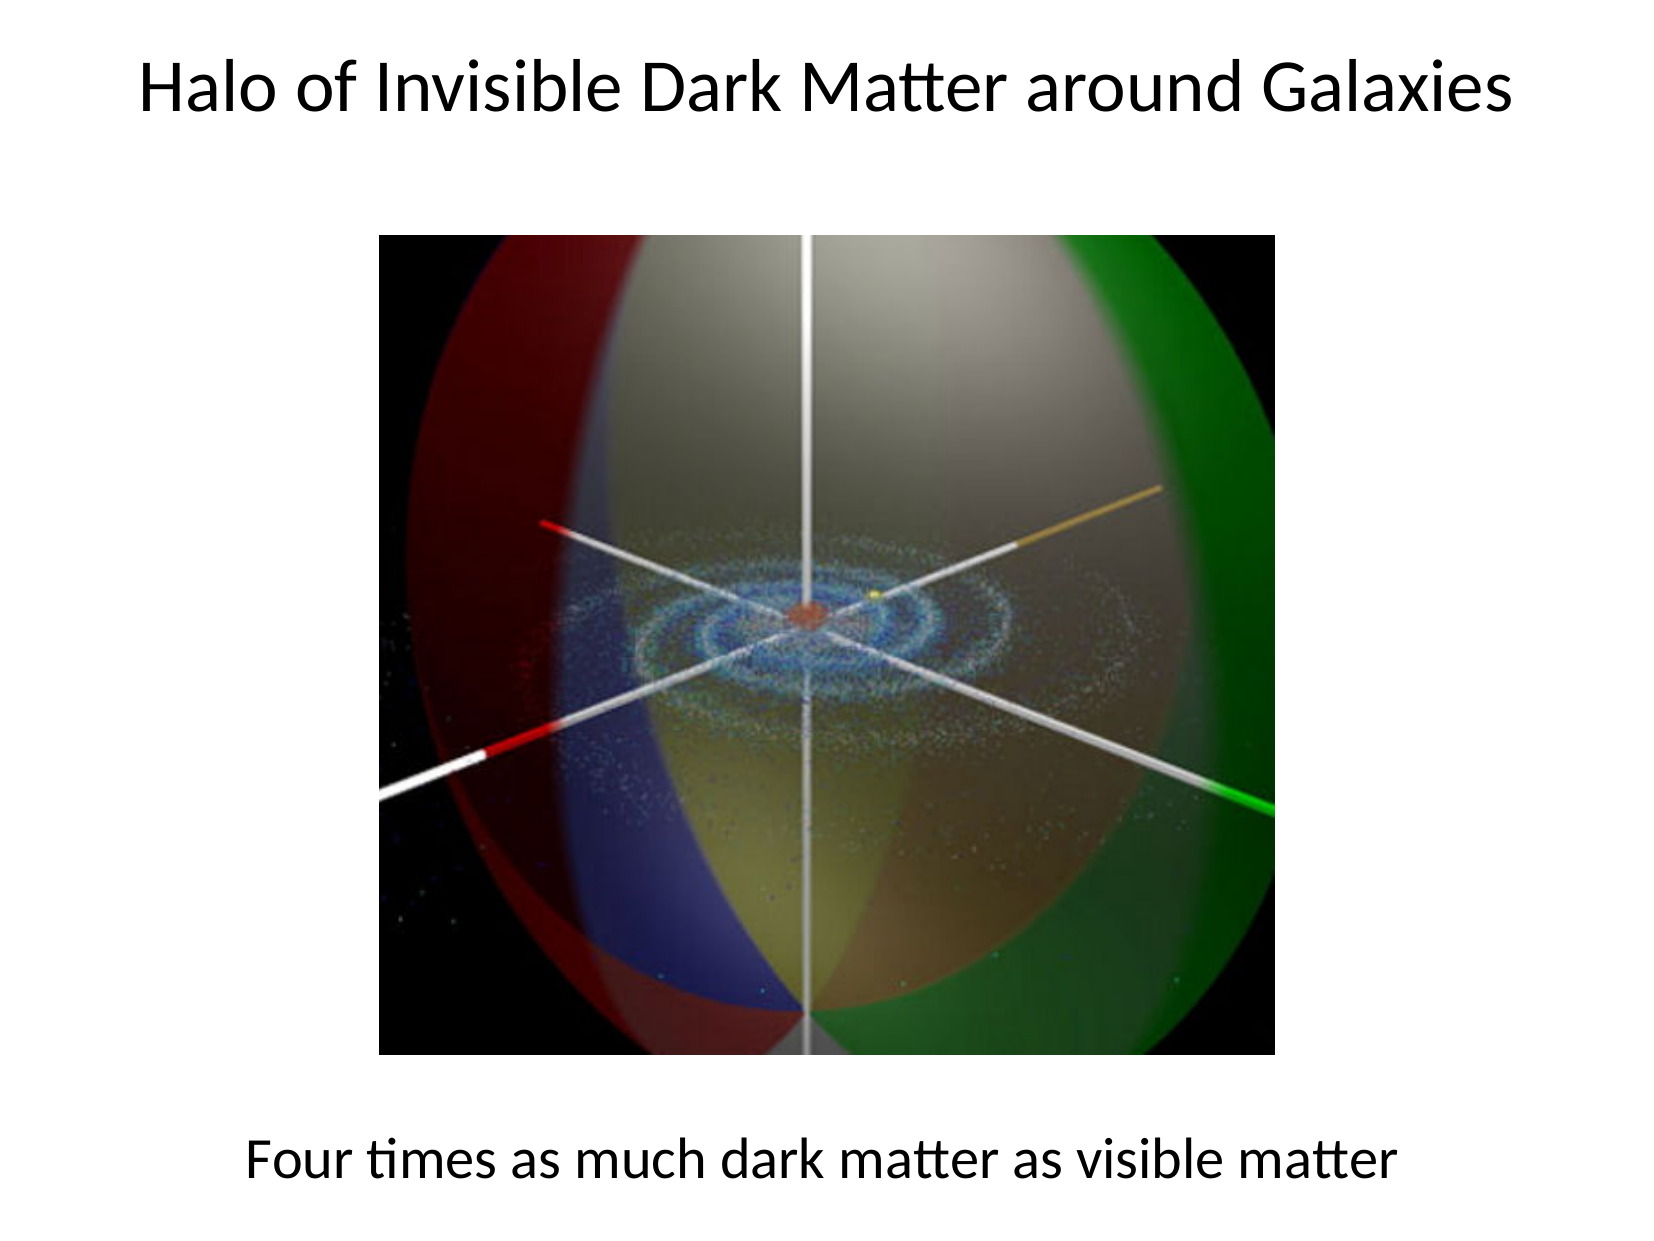

# Halo of Invisible Dark Matter around Galaxies
Four times as much dark matter as visible matter